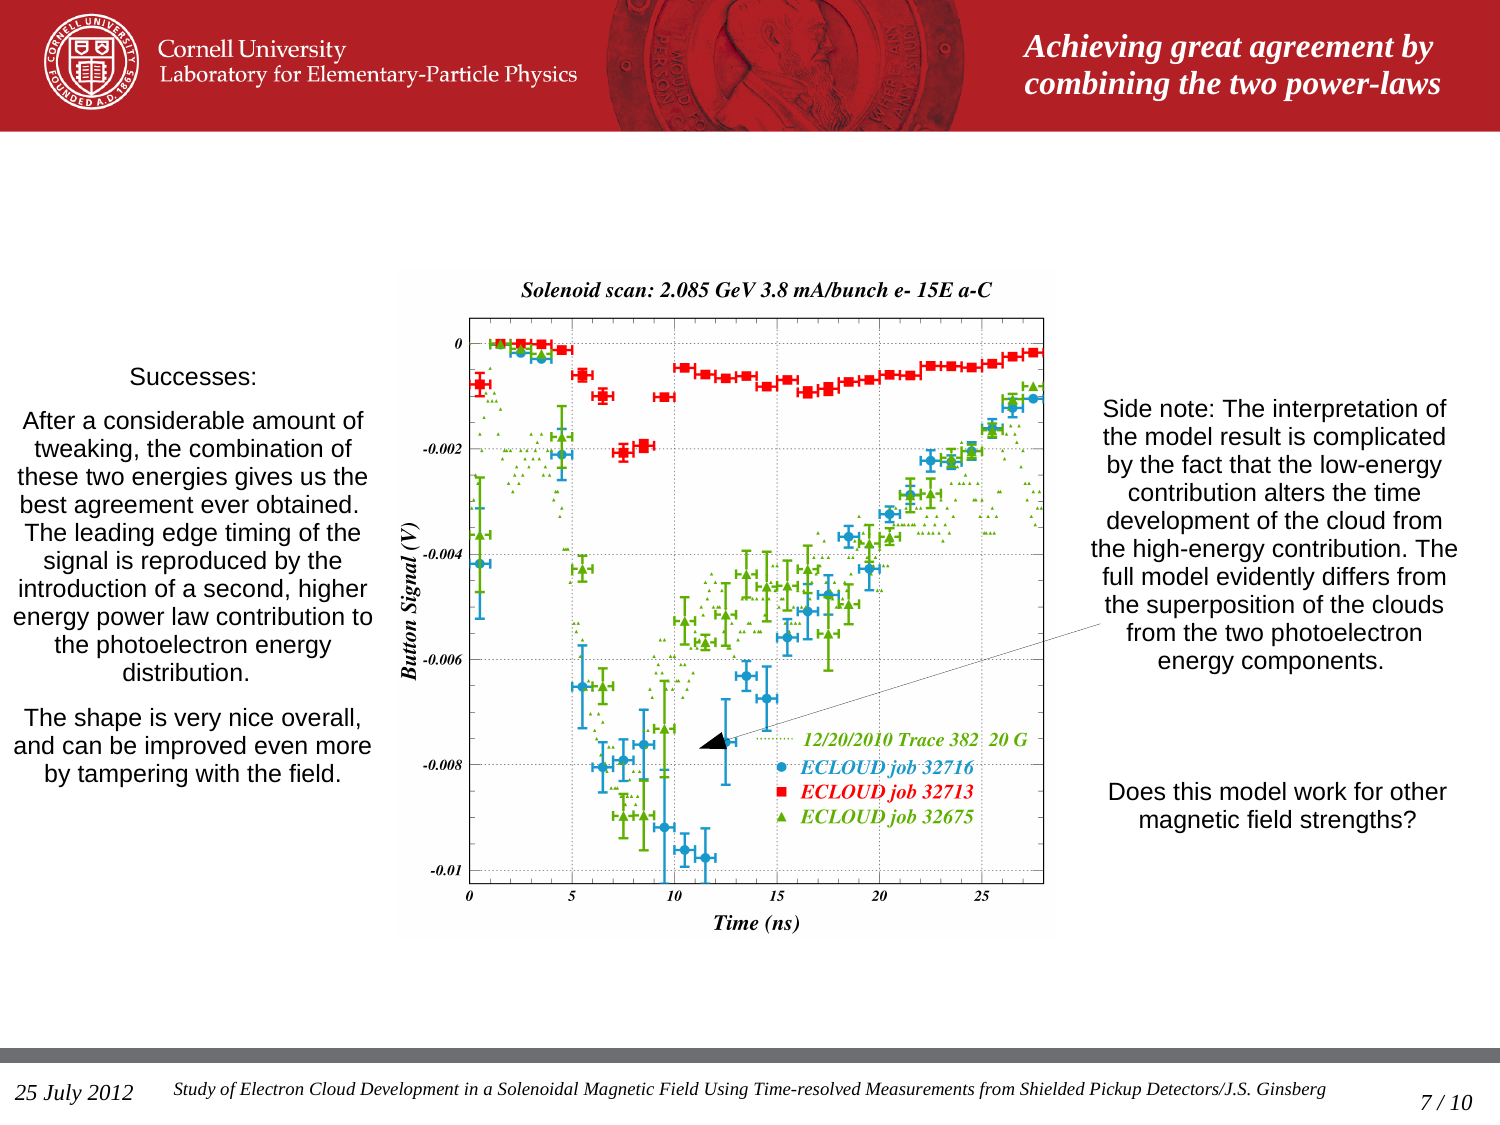

# Achieving great agreement by combining the two power-laws
Successes:
After a considerable amount of tweaking, the combination of these two energies gives us the best agreement ever obtained. The leading edge timing of the signal is reproduced by the introduction of a second, higher energy power law contribution to the photoelectron energy distribution.
The shape is very nice overall, and can be improved even more by tampering with the field.
Side note: The interpretation of the model result is complicated by the fact that the low-energy contribution alters the time development of the cloud from the high-energy contribution. The full model evidently differs from the superposition of the clouds from the two photoelectron energy components.
Does this model work for other magnetic field strengths?